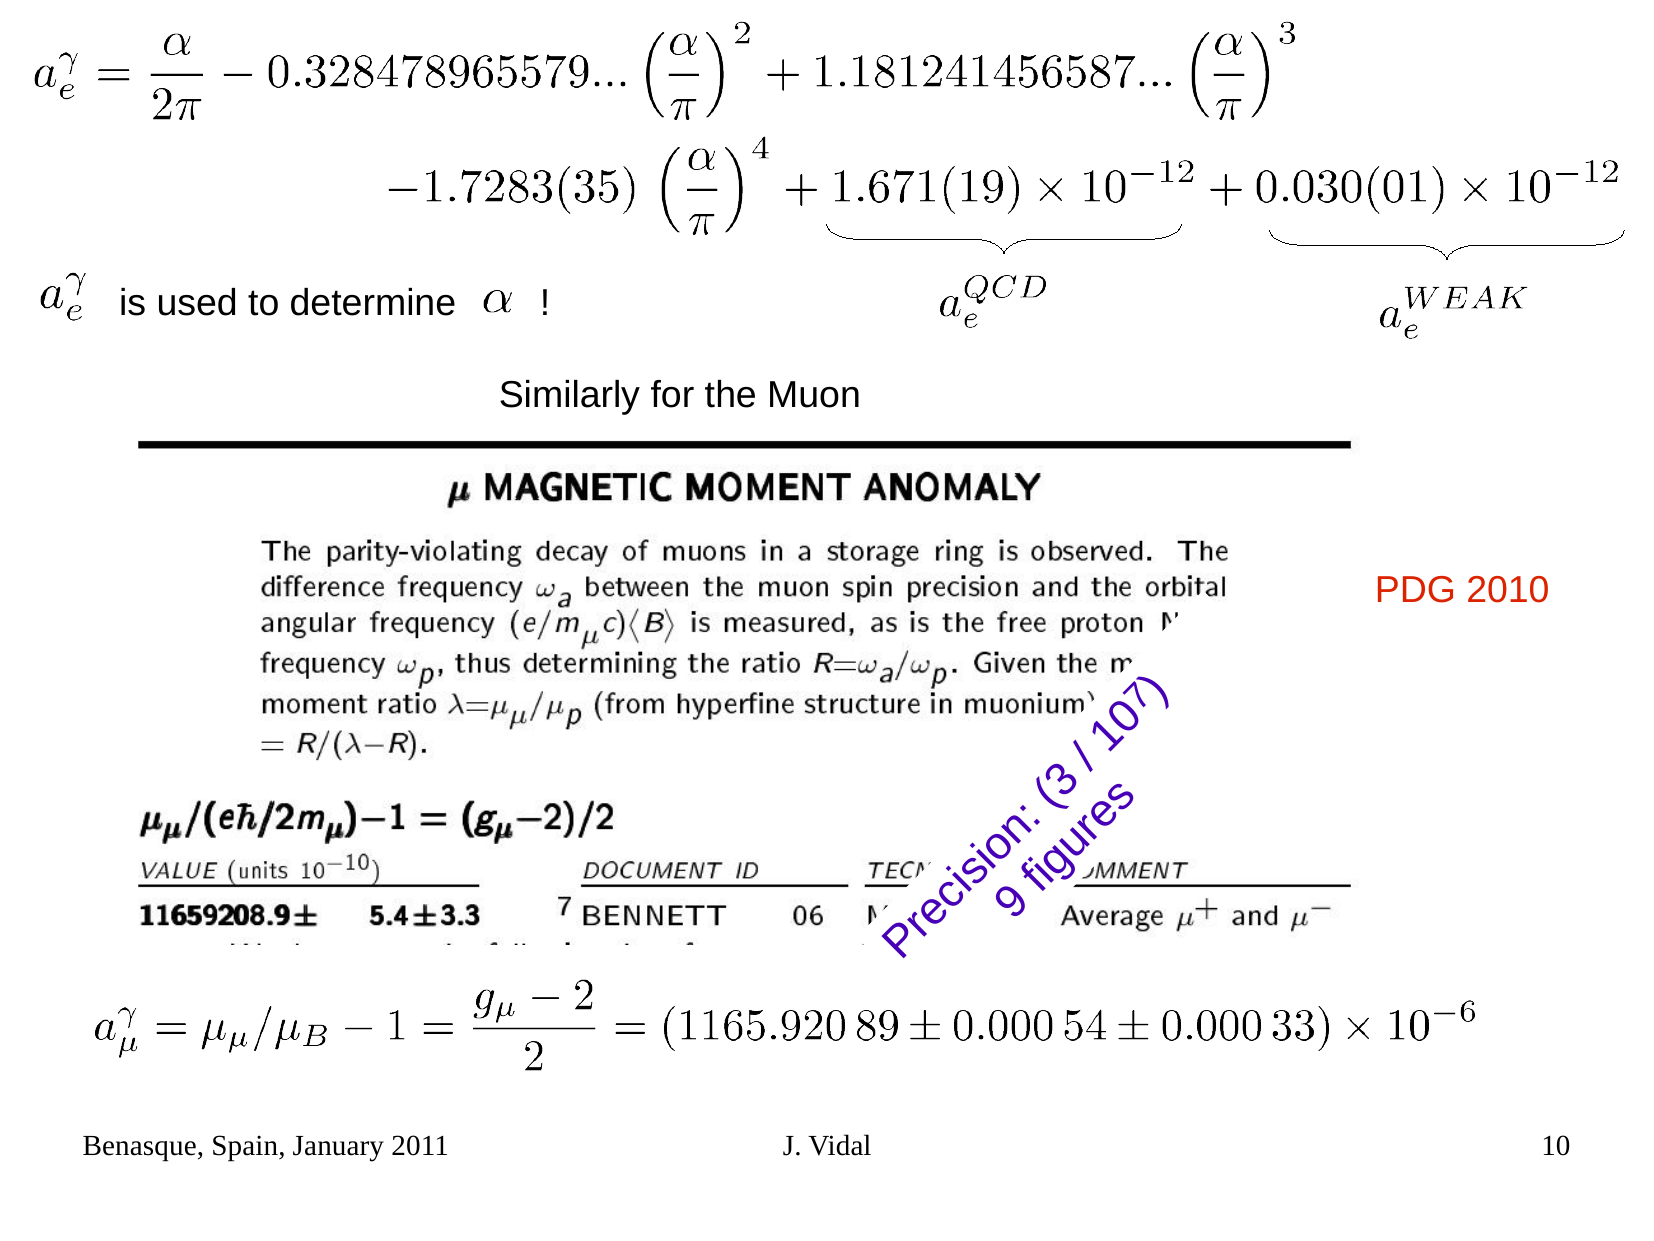

is used to determine !
Similarly for the Muon
PDG 2010
Precision: (3 / 107)
9 figures
Benasque, Spain, January 2011
J. Vidal
10